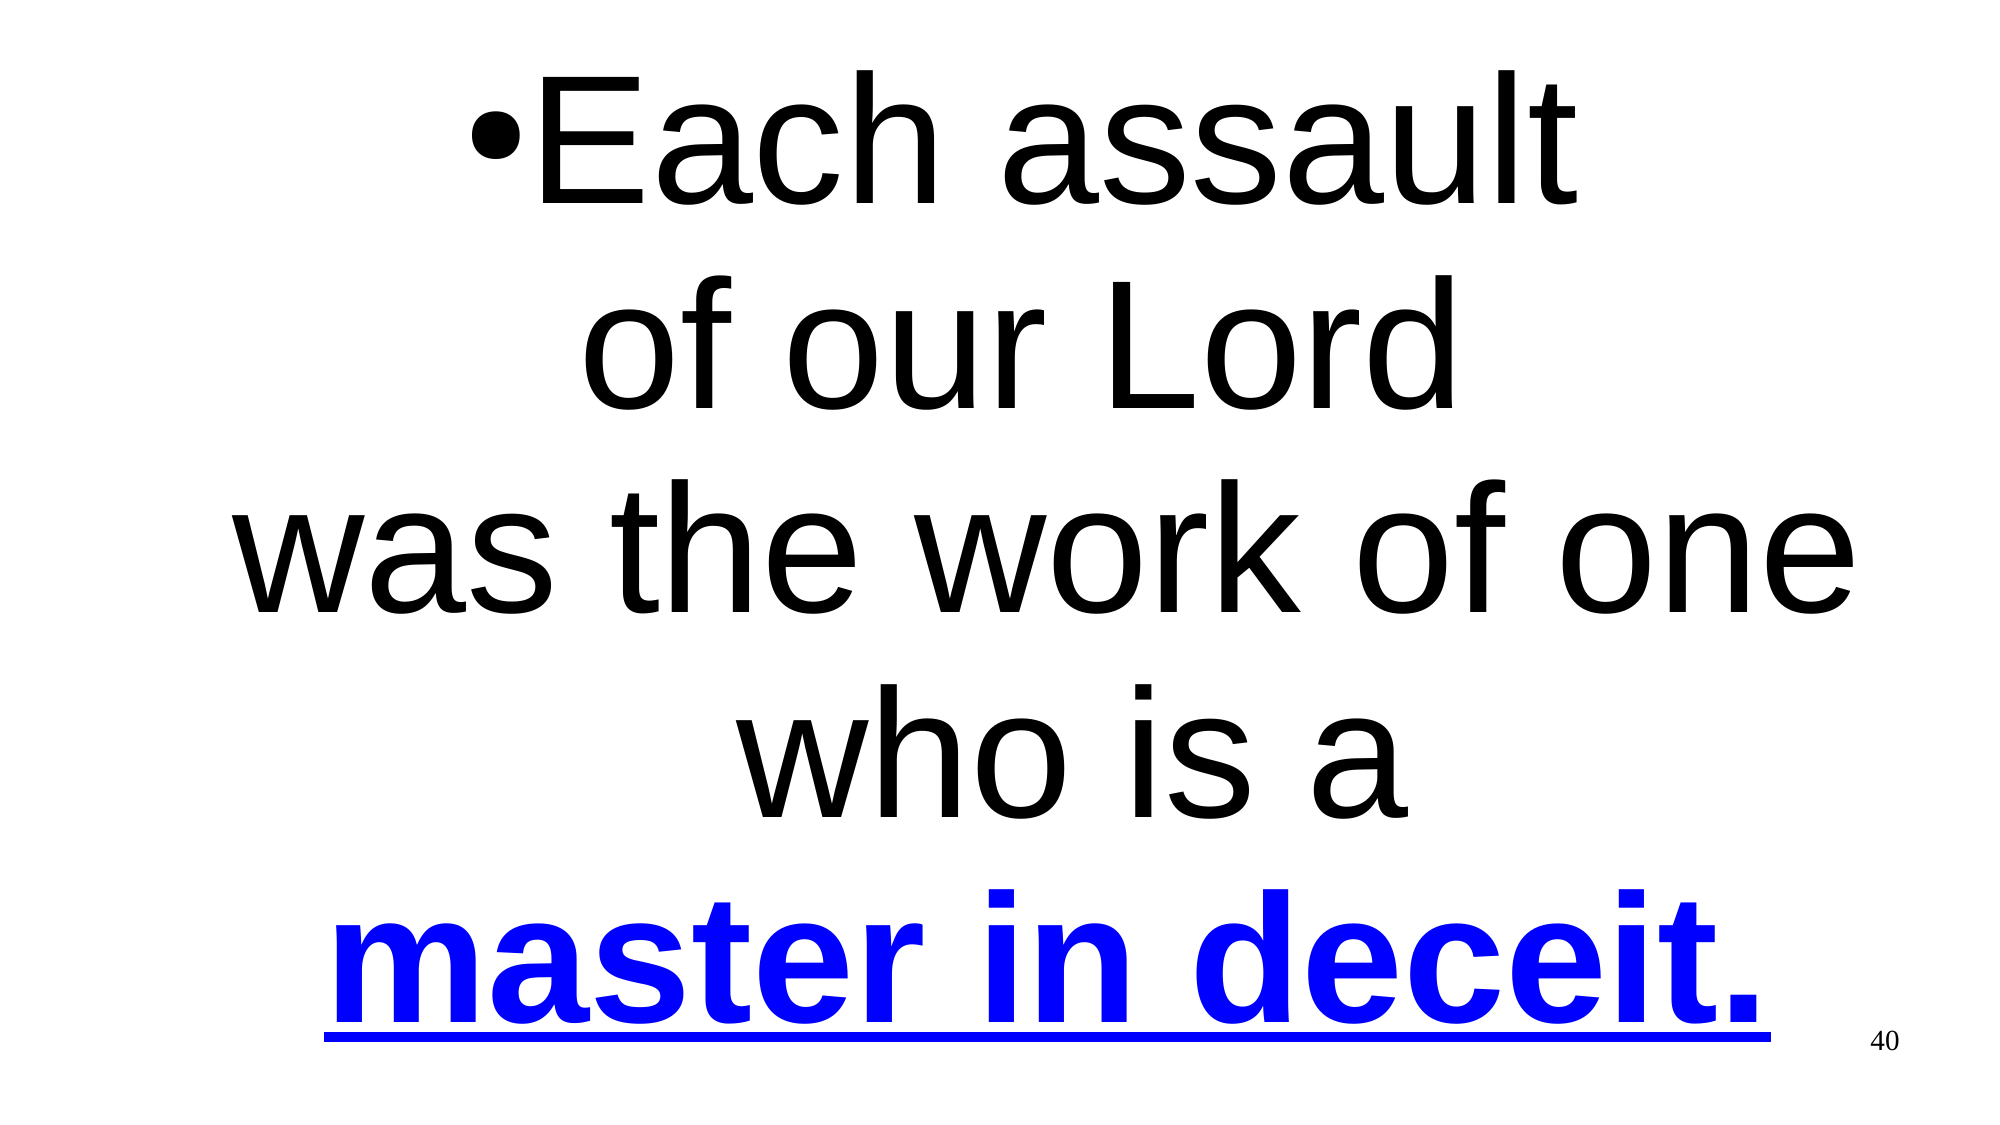

# Each assault of our Lord was the work of one who is a master in deceit.
40